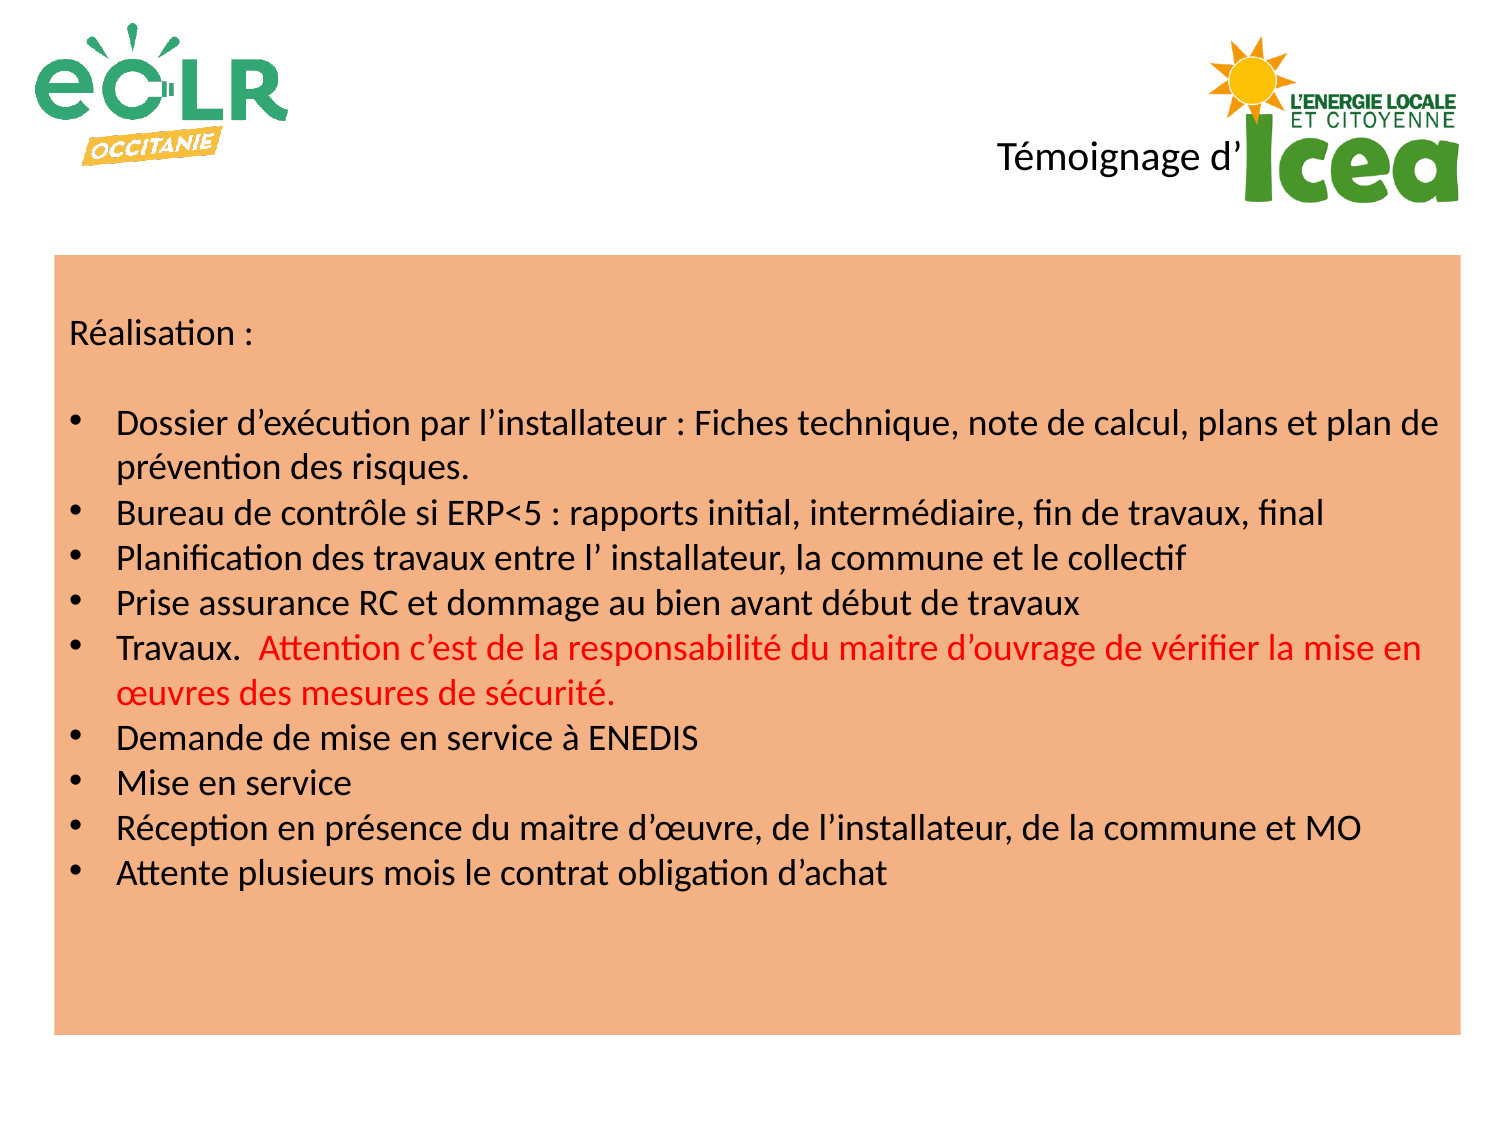

Réalisation :
Dossier d’exécution par l’installateur : Fiches technique, note de calcul, plans et plan de prévention des risques.
Bureau de contrôle si ERP<5 : rapports initial, intermédiaire, fin de travaux, final
Planification des travaux entre l’ installateur, la commune et le collectif
Prise assurance RC et dommage au bien avant début de travaux
Travaux. Attention c’est de la responsabilité du maitre d’ouvrage de vérifier la mise en œuvres des mesures de sécurité.
Demande de mise en service à ENEDIS
Mise en service
Réception en présence du maitre d’œuvre, de l’installateur, de la commune et MO
Attente plusieurs mois le contrat obligation d’achat